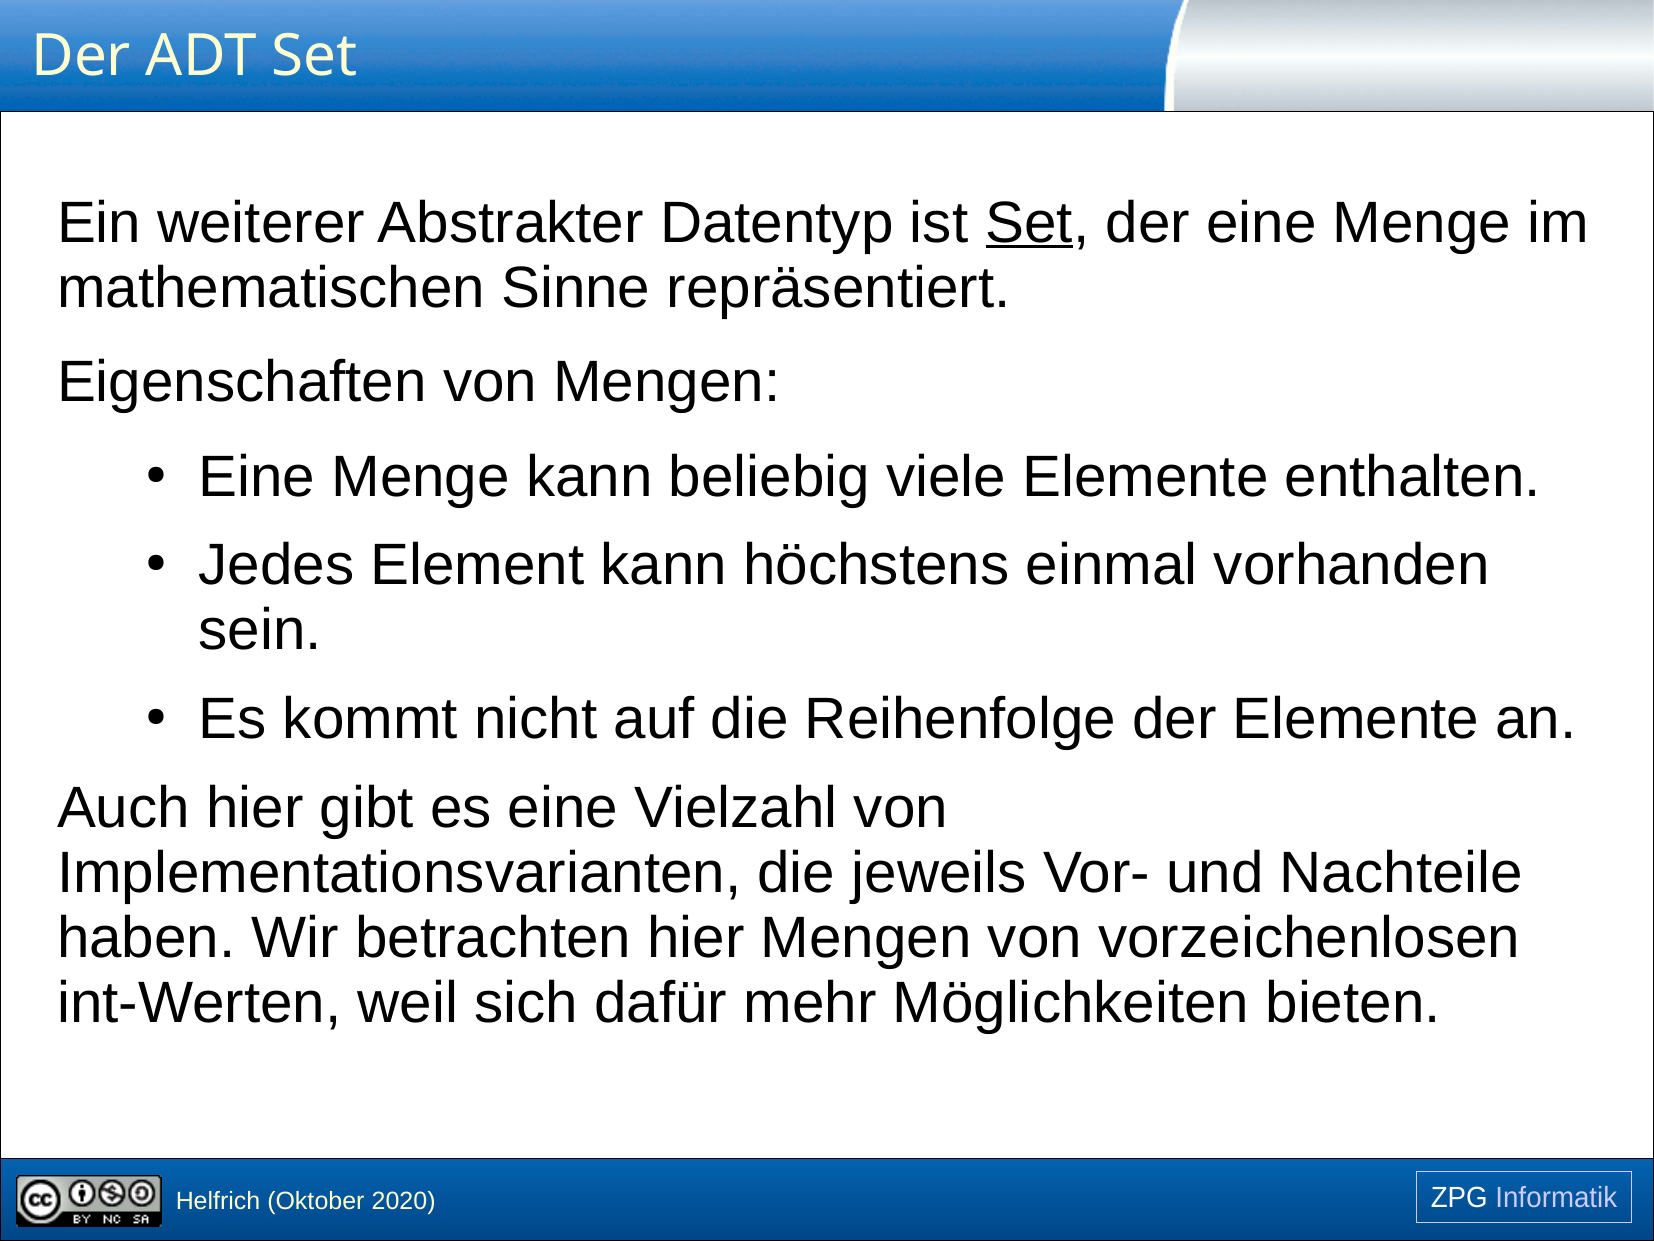

# Der ADT Set
Ein weiterer Abstrakter Datentyp ist Set, der eine Menge im mathematischen Sinne repräsentiert.
Eigenschaften von Mengen:
Eine Menge kann beliebig viele Elemente enthalten.
Jedes Element kann höchstens einmal vorhanden sein.
Es kommt nicht auf die Reihenfolge der Elemente an.
Auch hier gibt es eine Vielzahl von Implementationsvarianten, die jeweils Vor- und Nachteile haben. Wir betrachten hier Mengen von vorzeichenlosen int-Werten, weil sich dafür mehr Möglichkeiten bieten.